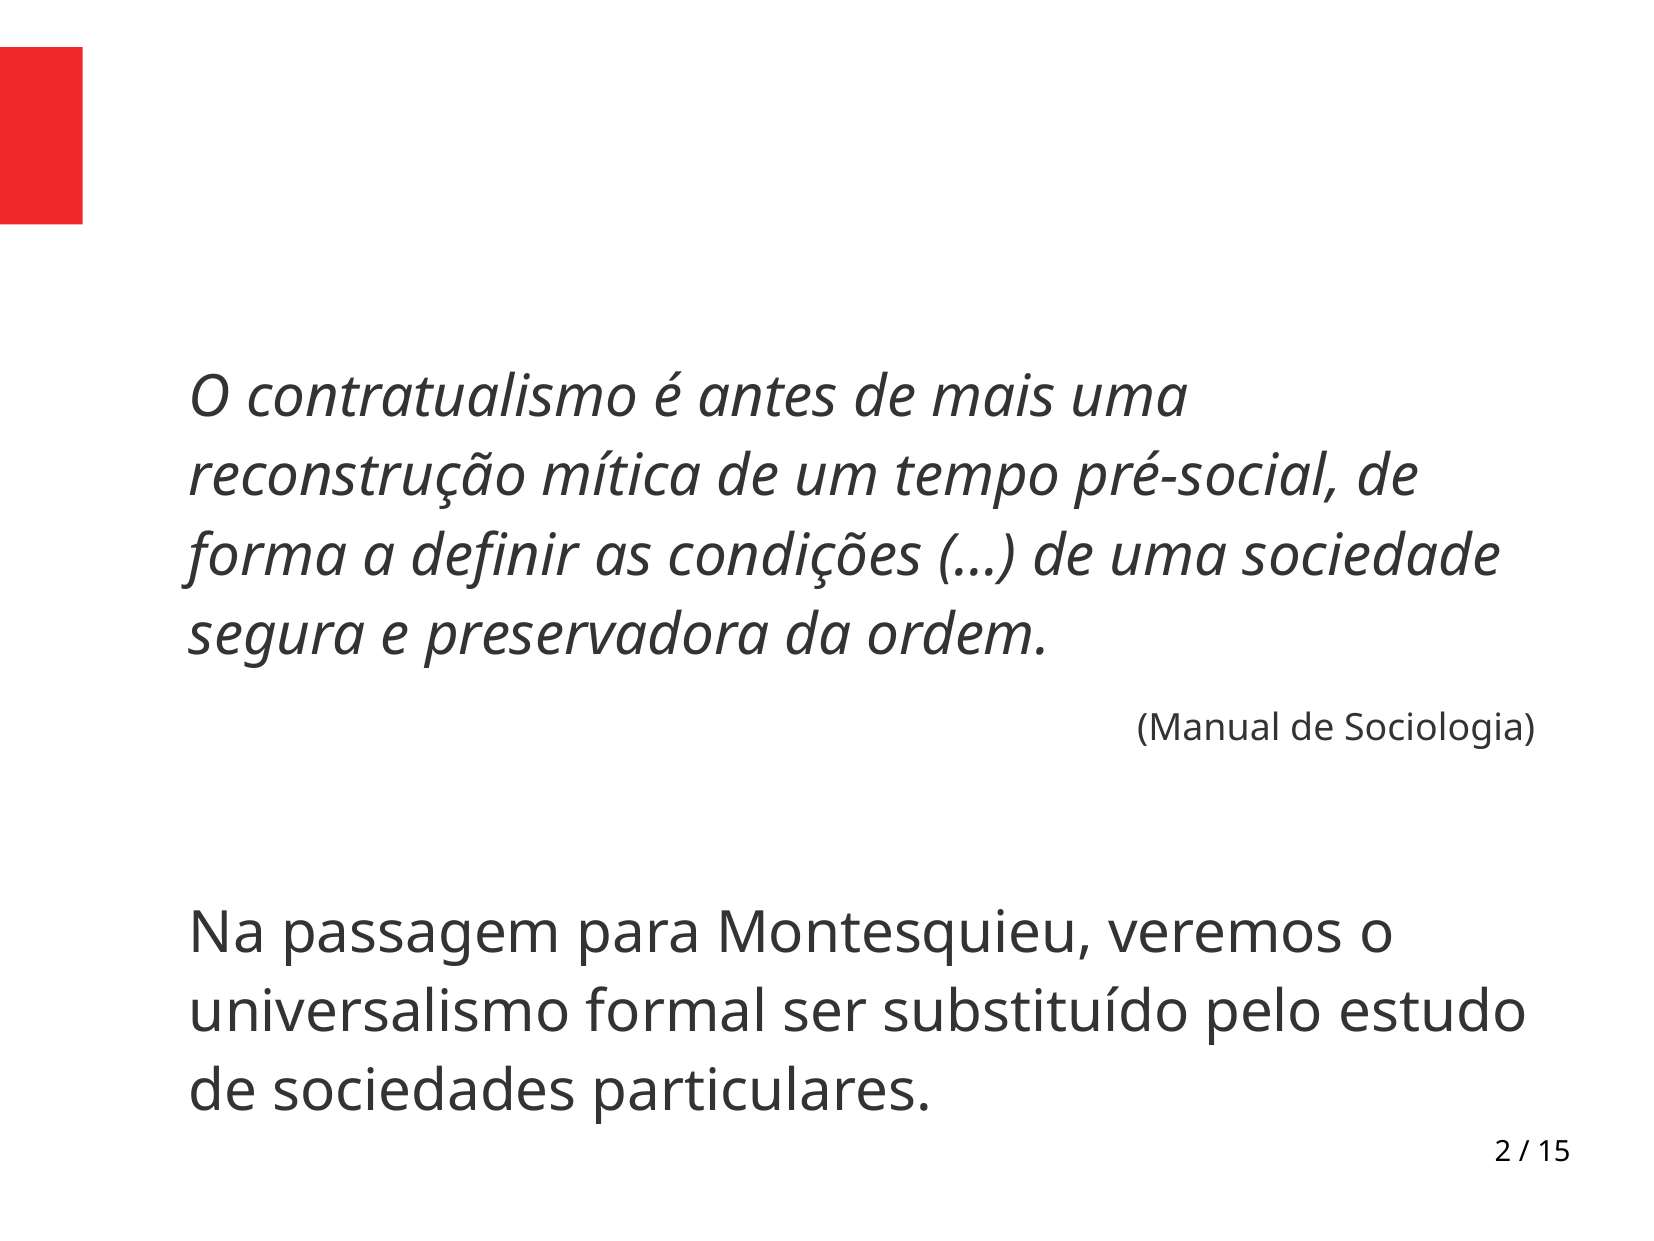

# O contratualismo é antes de mais uma reconstrução mítica de um tempo pré-social, de forma a definir as condições (…) de uma sociedade segura e preservadora da ordem.
(Manual de Sociologia)
Na passagem para Montesquieu, veremos o universalismo formal ser substituído pelo estudo de sociedades particulares.
2